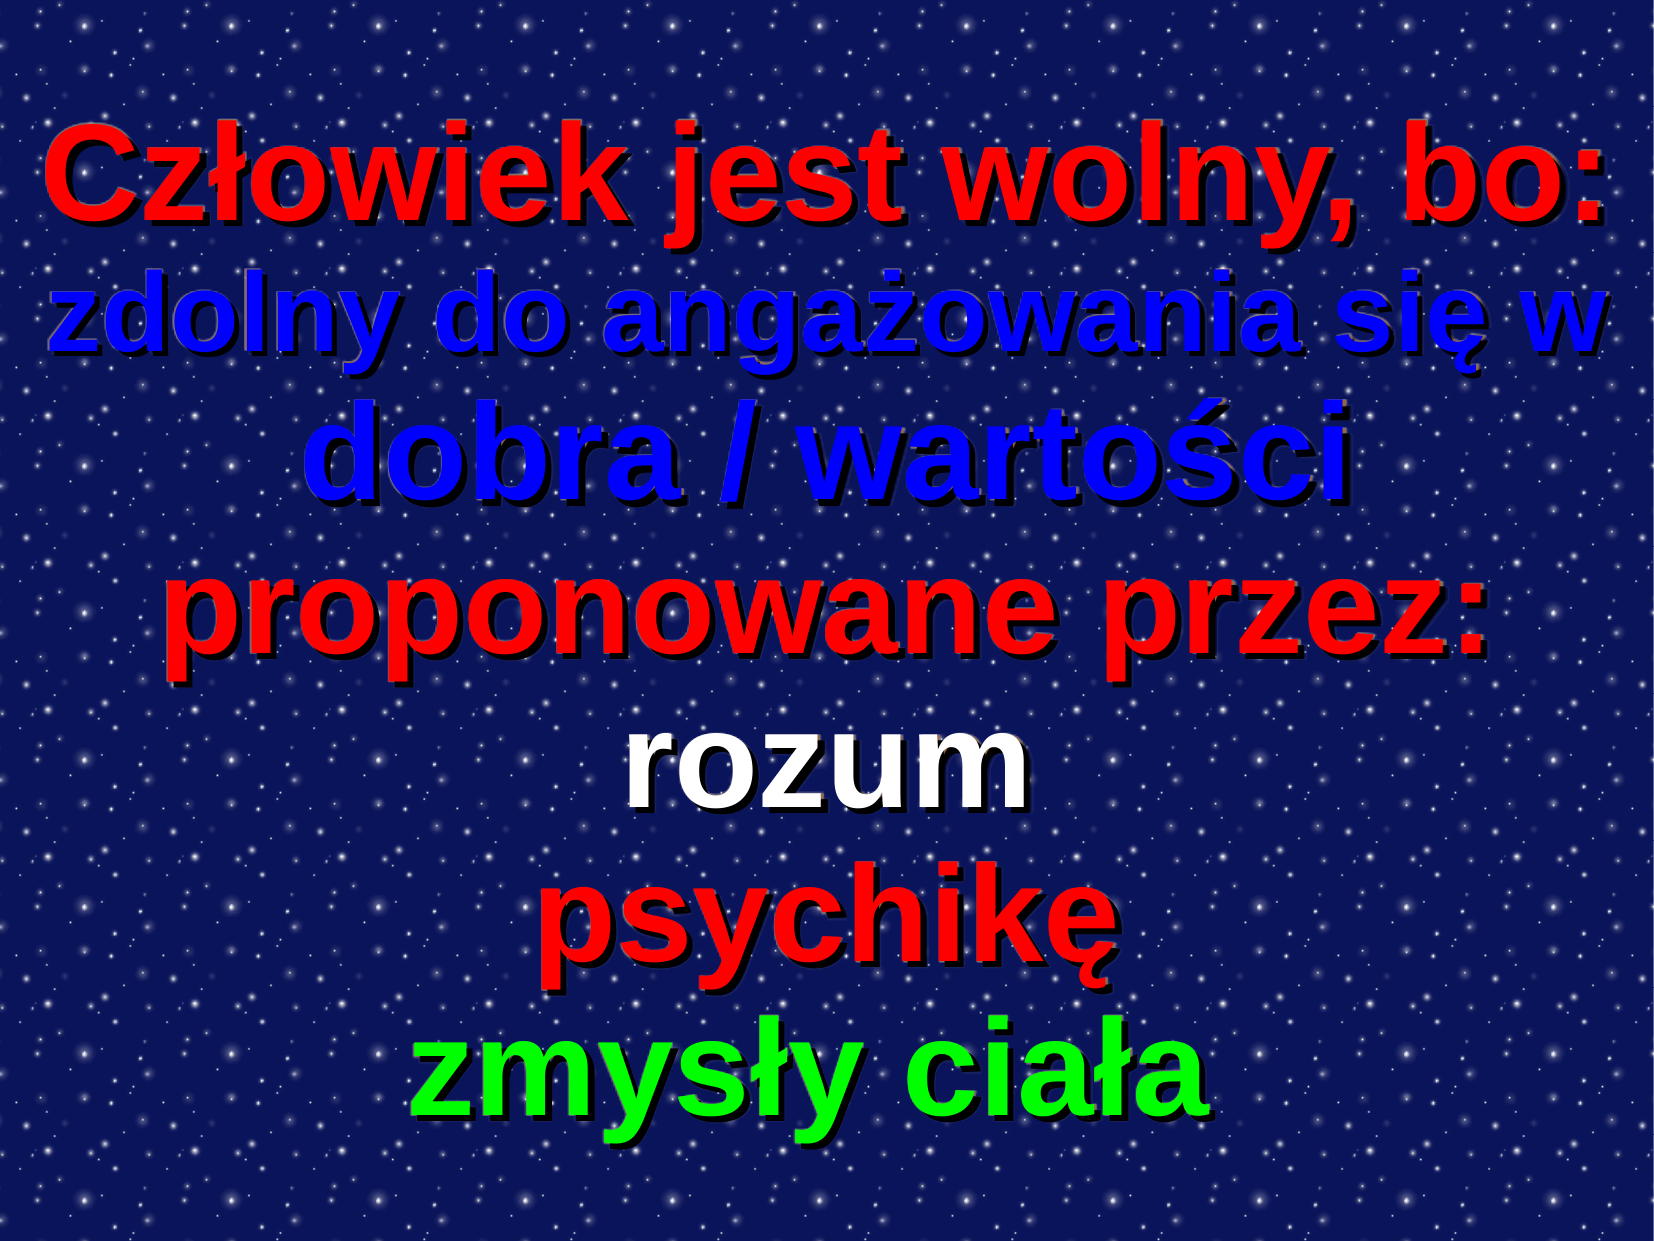

# Człowiek jest wolny, bo:
zdolny do angażowania się w
dobra / wartości
proponowane przez: rozum
psychikę
zmysły ciała